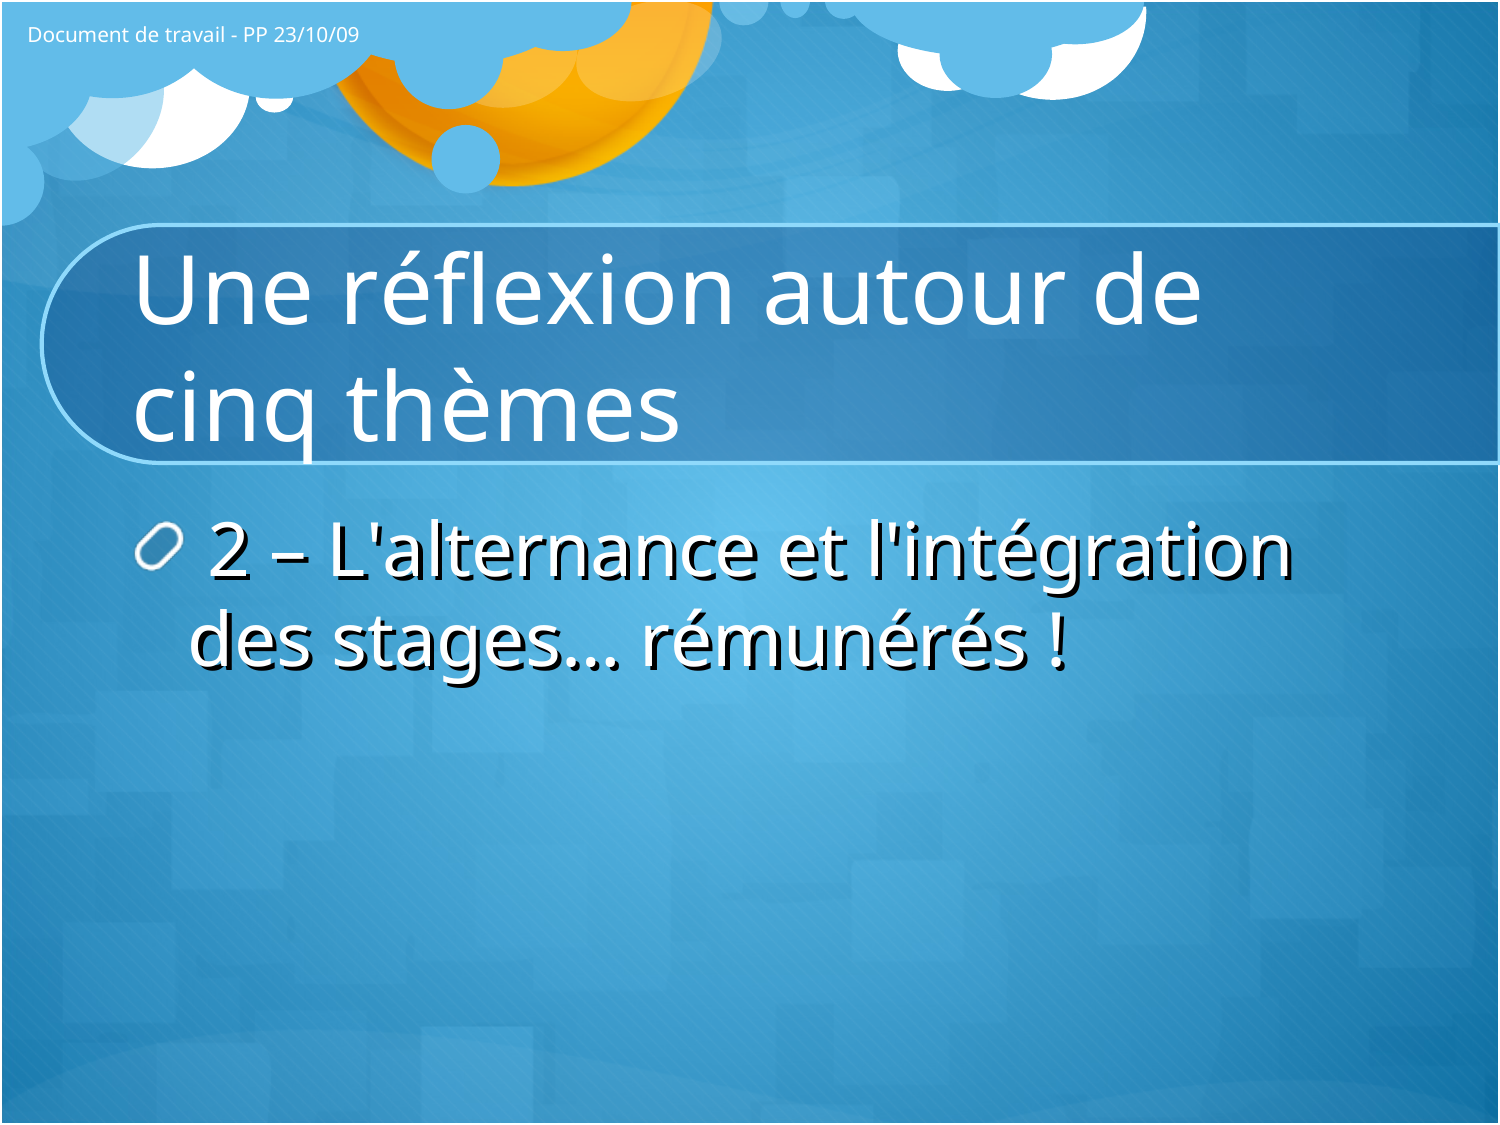

Document de travail - PP 23/10/09
Une réflexion autour de cinq thèmes
 2 – L'alternance et l'intégration des stages… rémunérés !